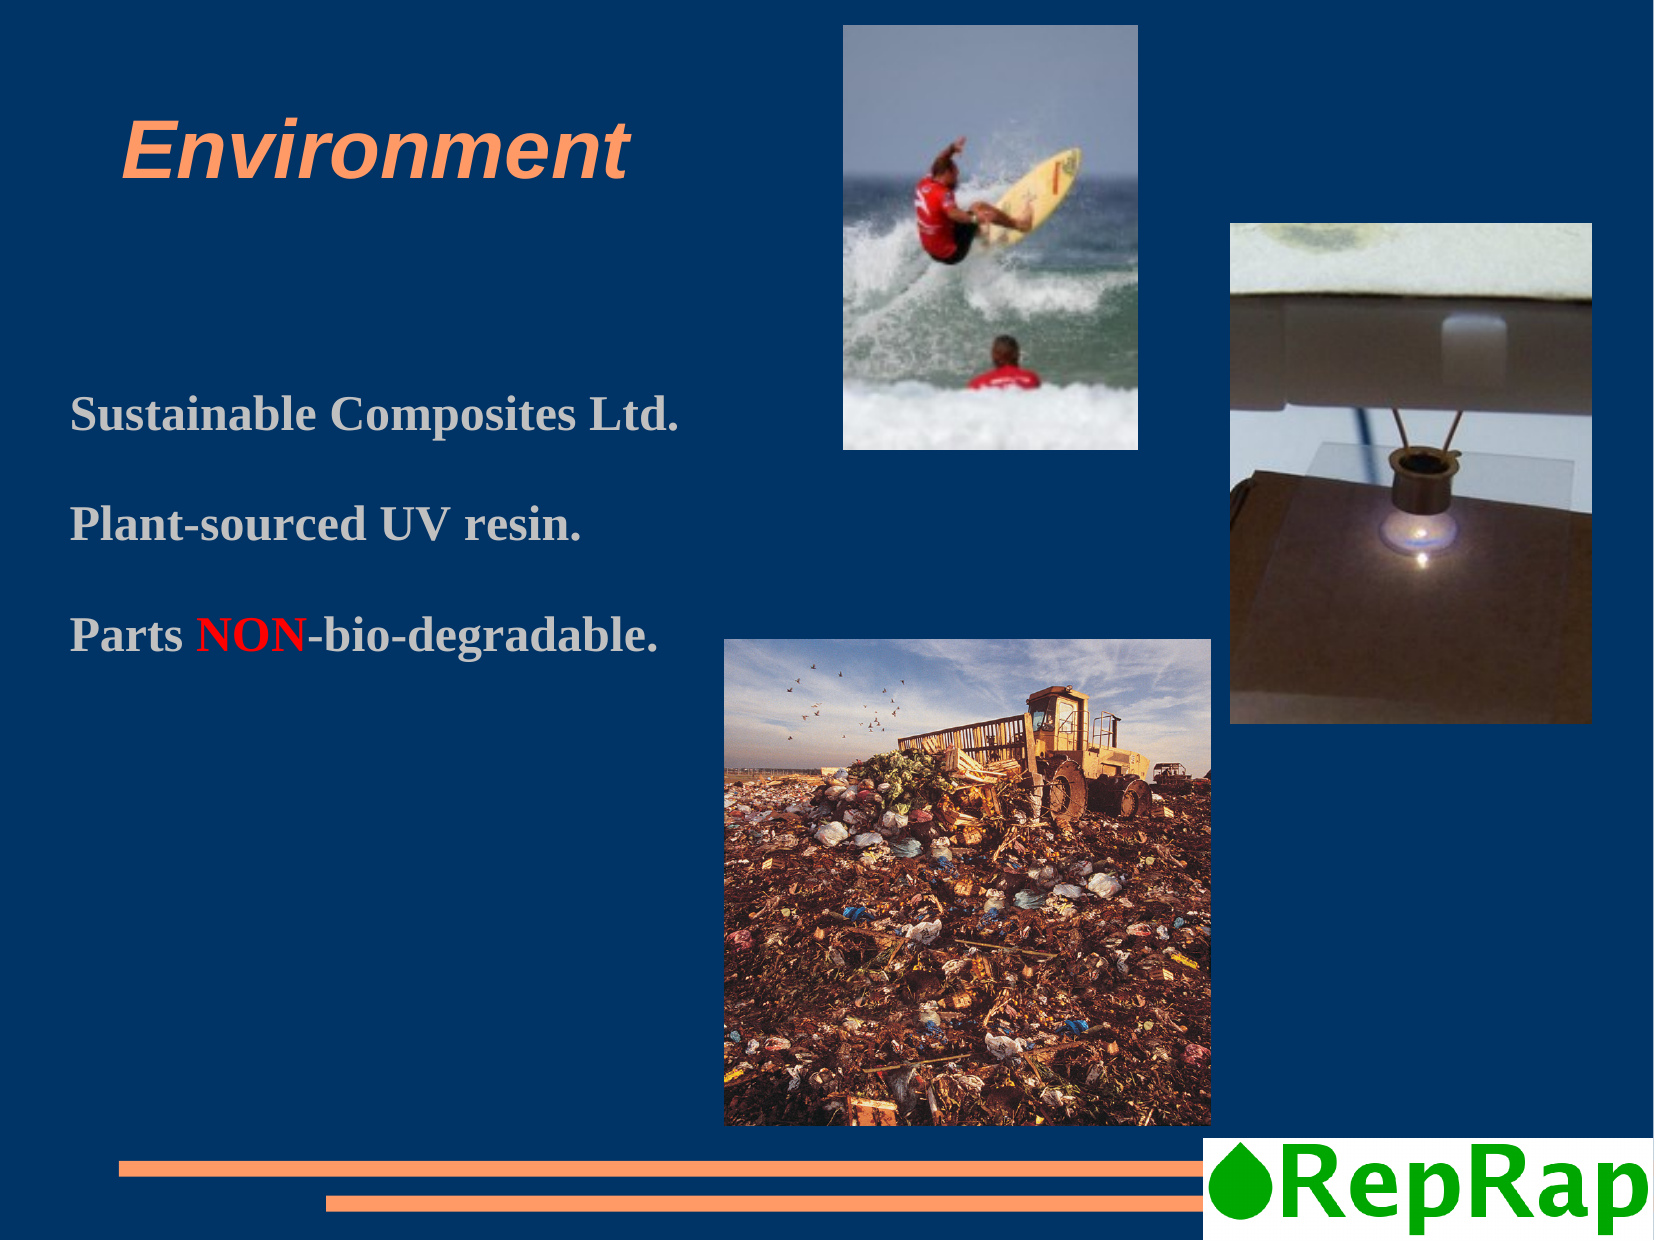

# Environment
 Sustainable Composites Ltd.
 Plant-sourced UV resin.
 Parts NON-bio-degradable.